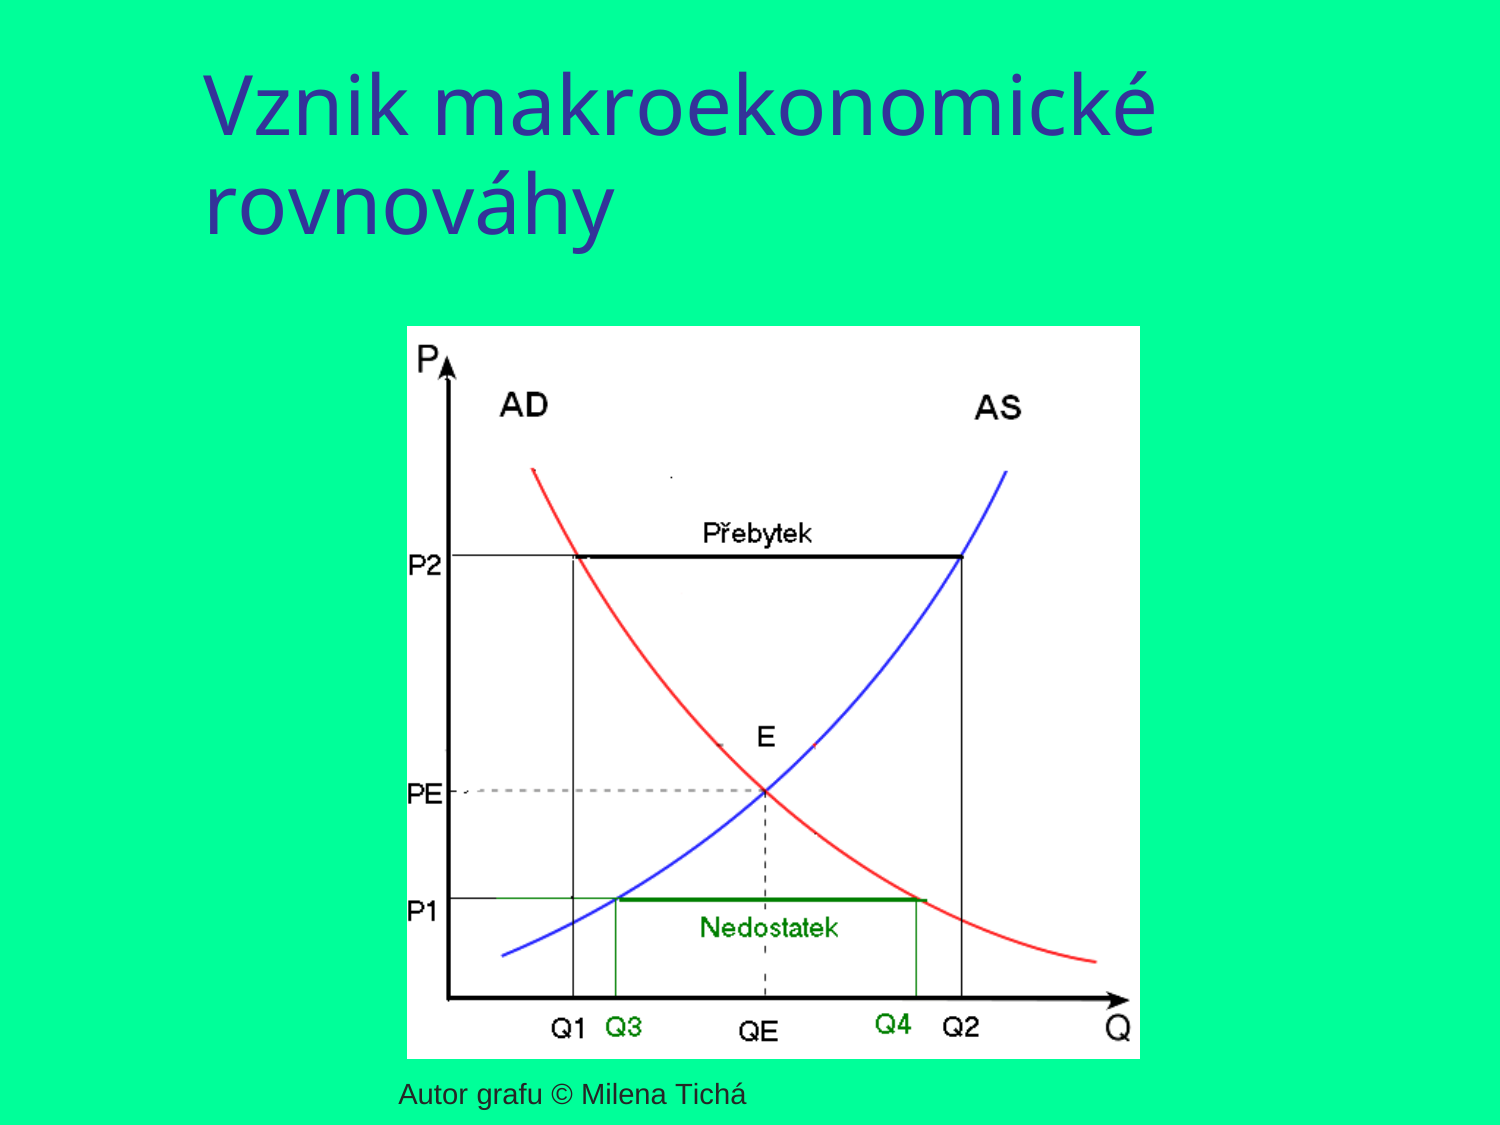

# Vznik makroekonomické rovnováhy
Autor grafu © Milena Tichá